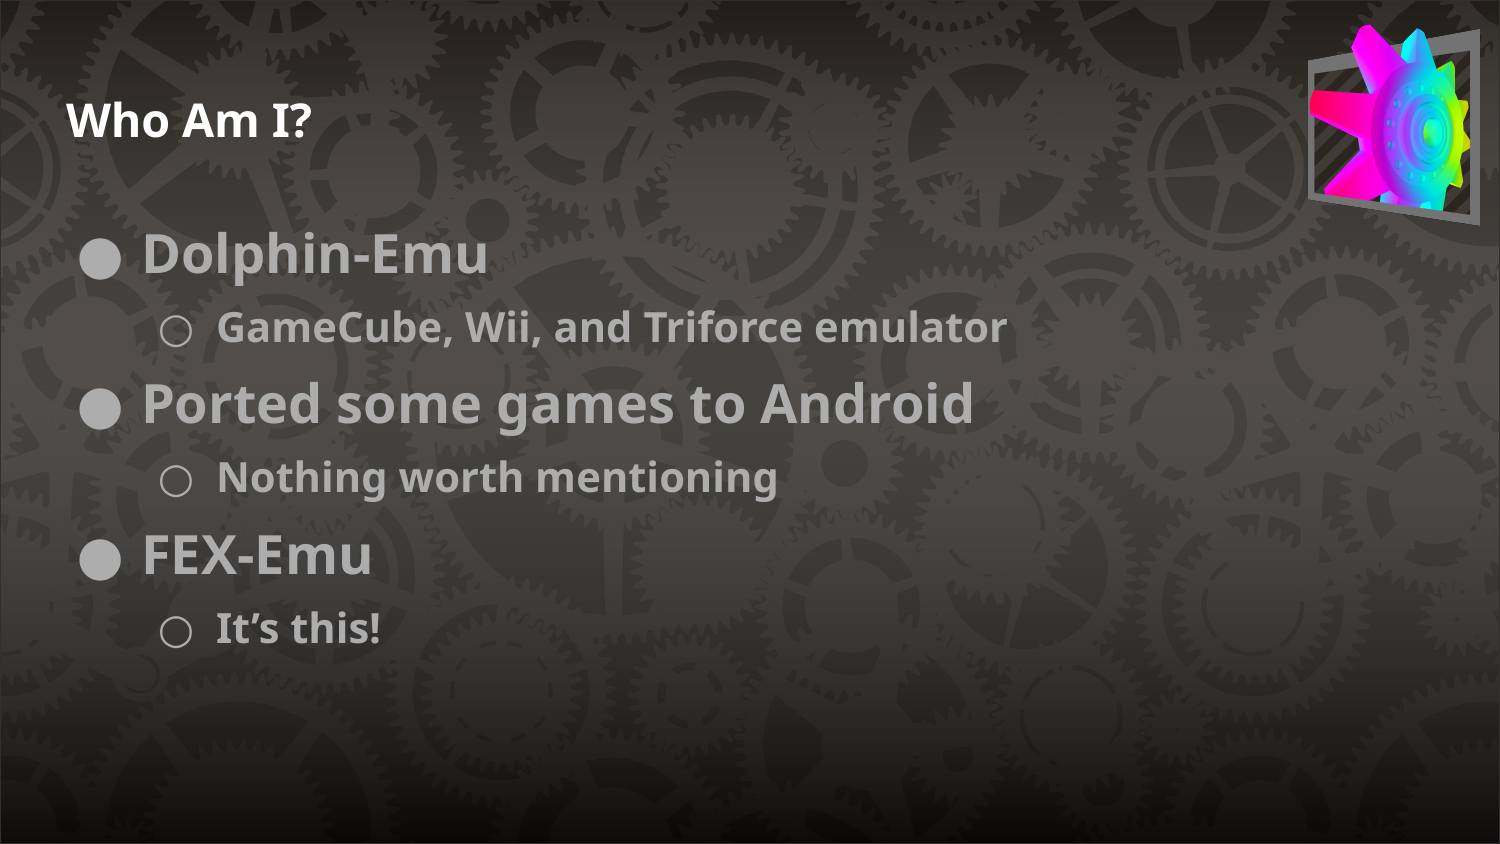

# Who Am I?
Dolphin-Emu
GameCube, Wii, and Triforce emulator
Ported some games to Android
Nothing worth mentioning
FEX-Emu
It’s this!